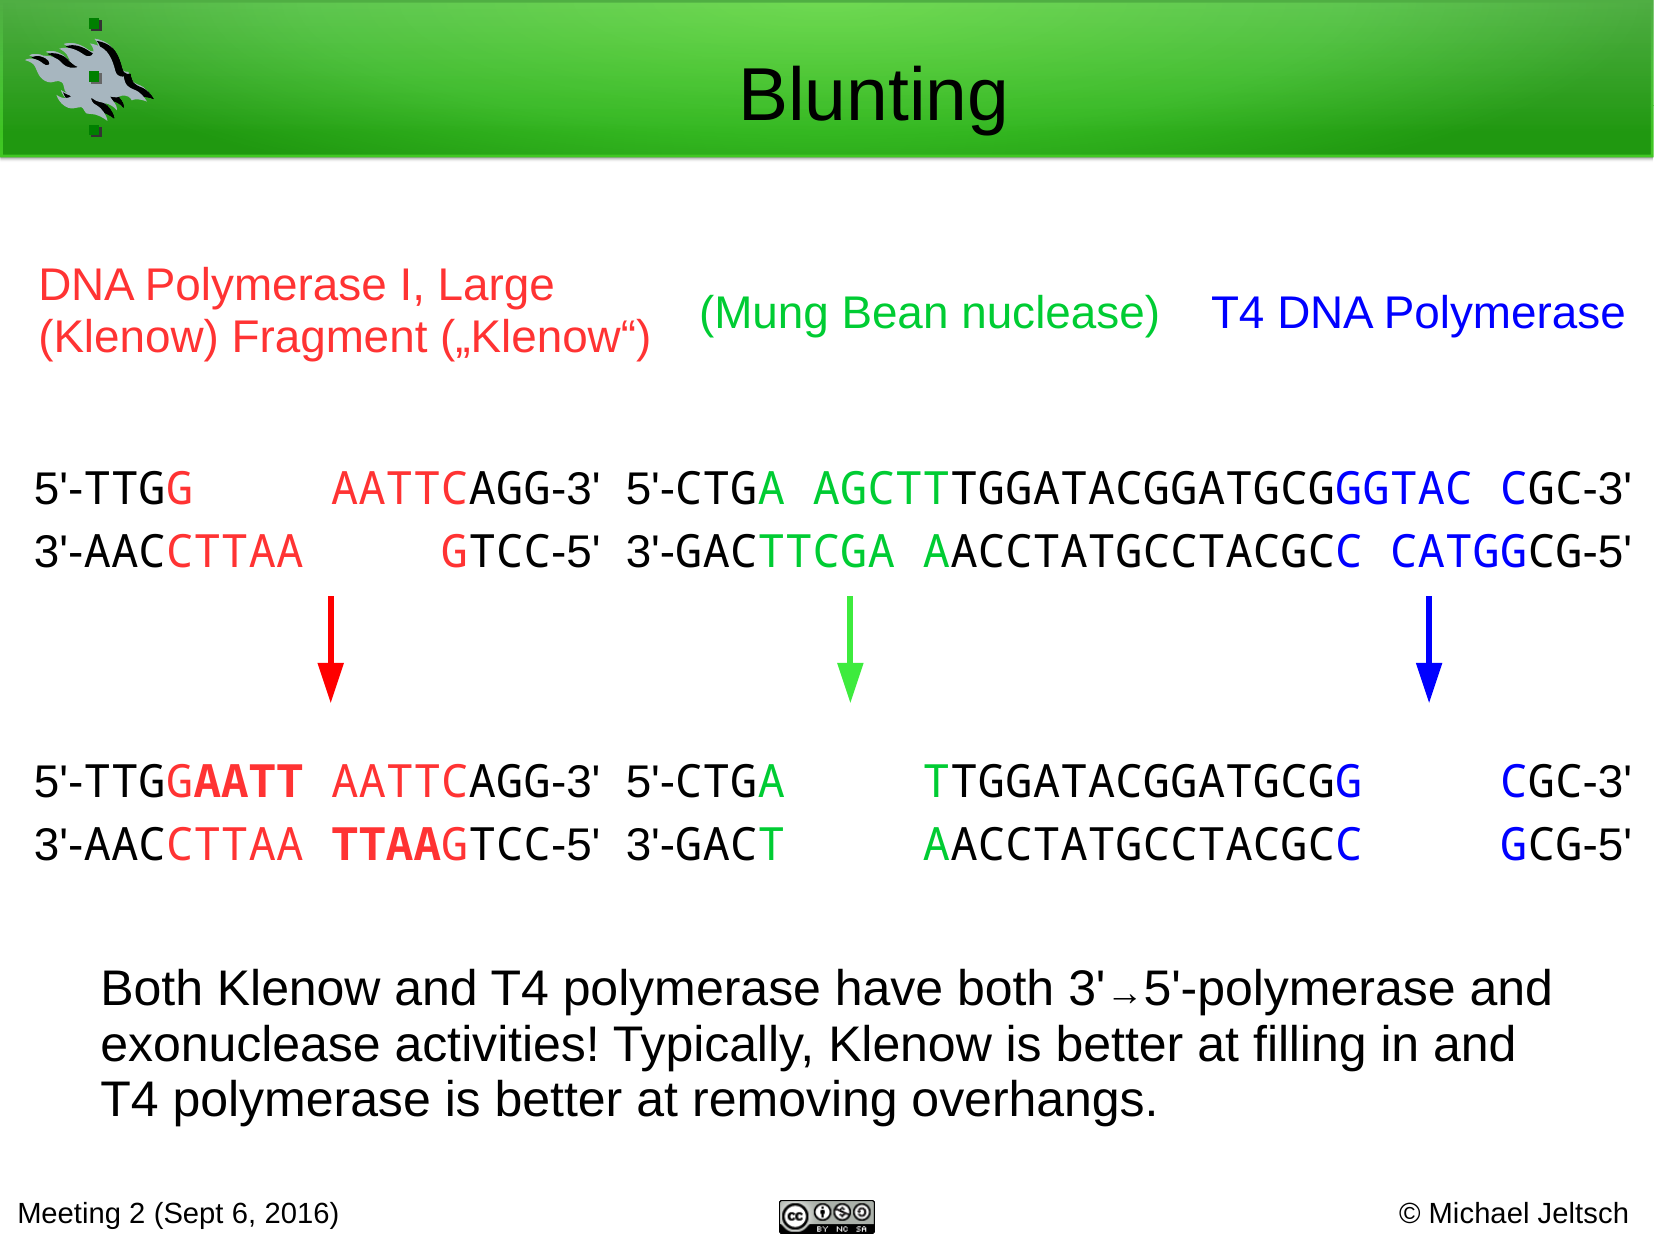

# Blunting
DNA Polymerase I, Large
(Klenow) Fragment („Klenow“)
(Mung Bean nuclease)
T4 DNA Polymerase
5'-TTGG AATTCAGG-3'
3'-AACCTTAA GTCC-5'
5'-CTGA AGCTTTGGATACGGATGCGGGTAC CGC-3'
3'-GACTTCGA AACCTATGCCTACGCC CATGGCG-5'
5'-TTGGAATT AATTCAGG-3'
3'-AACCTTAA TTAAGTCC-5'
5'-CTGA TTGGATACGGATGCGG CGC-3'
3'-GACT AACCTATGCCTACGCC GCG-5'
Both Klenow and T4 polymerase have both 3'→5'-polymerase and
exonuclease activities! Typically, Klenow is better at filling in and
T4 polymerase is better at removing overhangs.